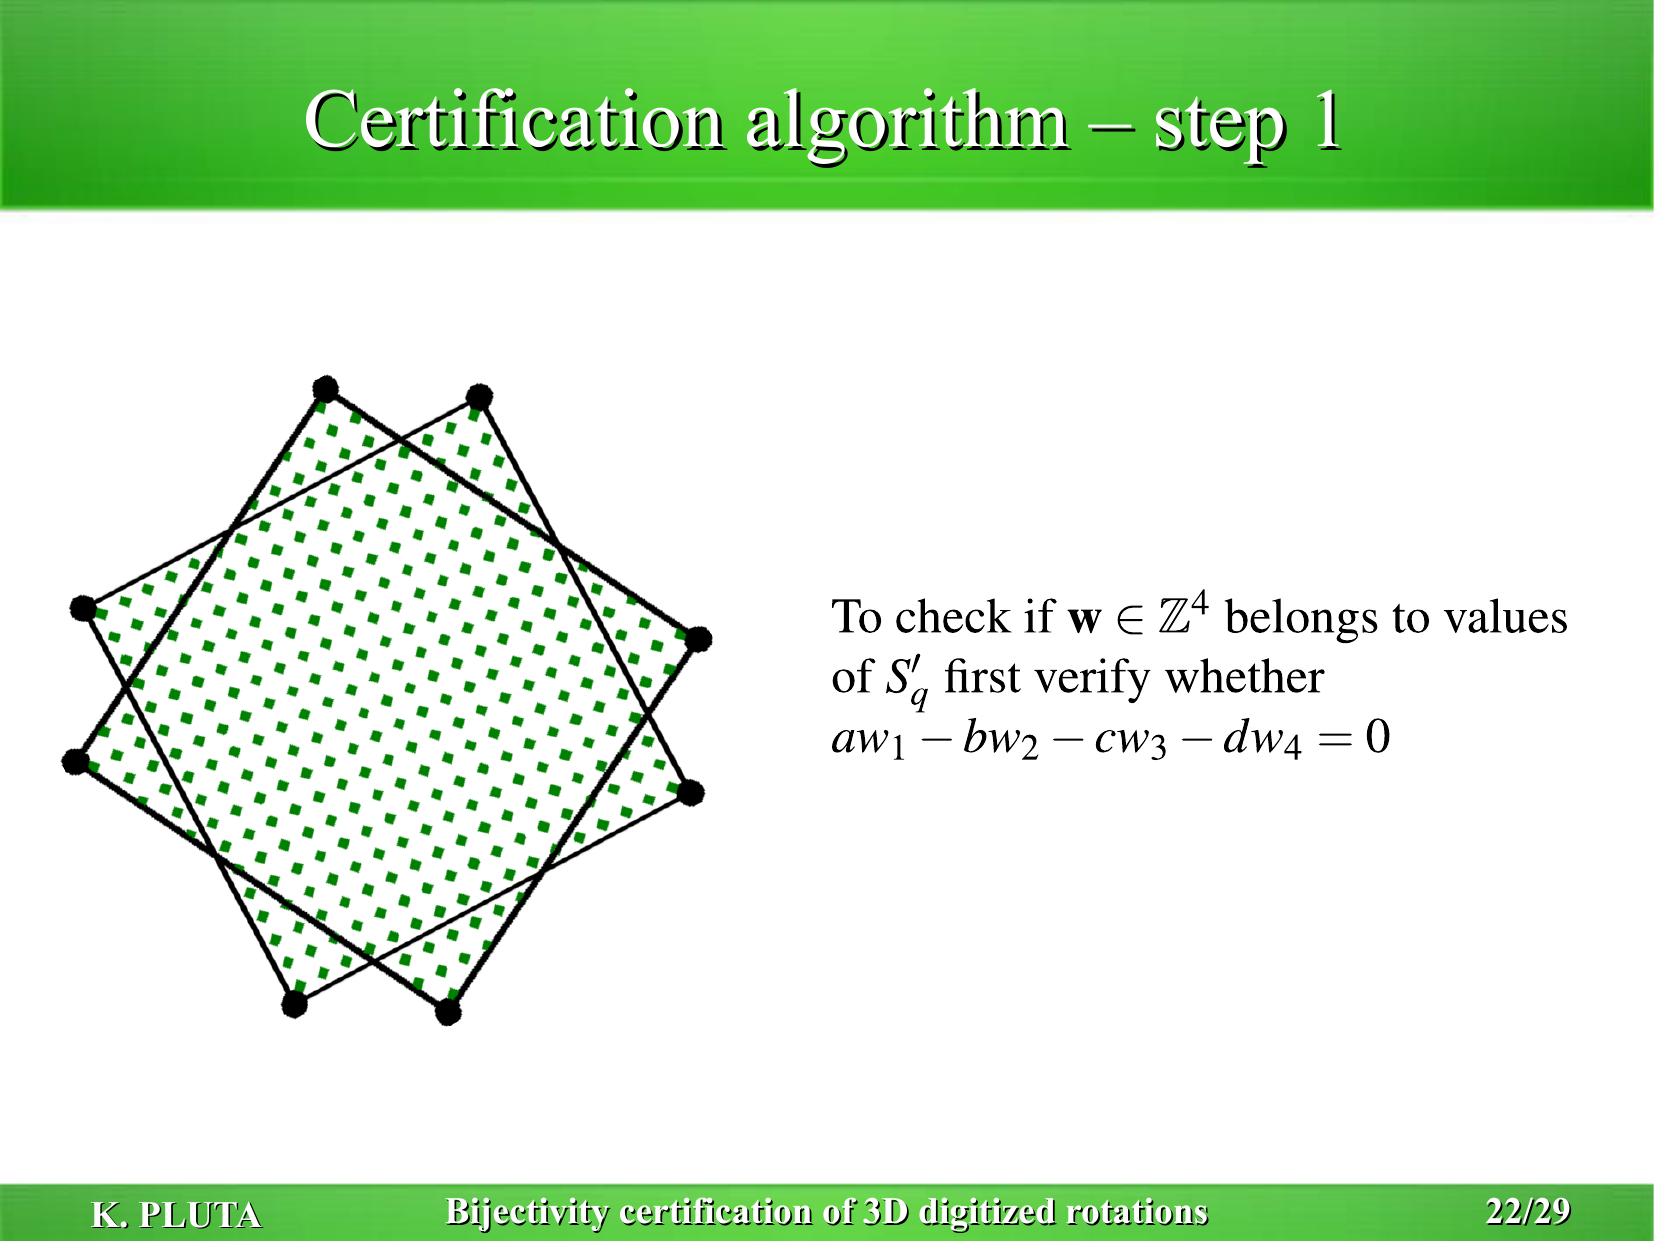

# Certification algorithm – step 1
Bijectivity certification of 3D digitized rotations
22